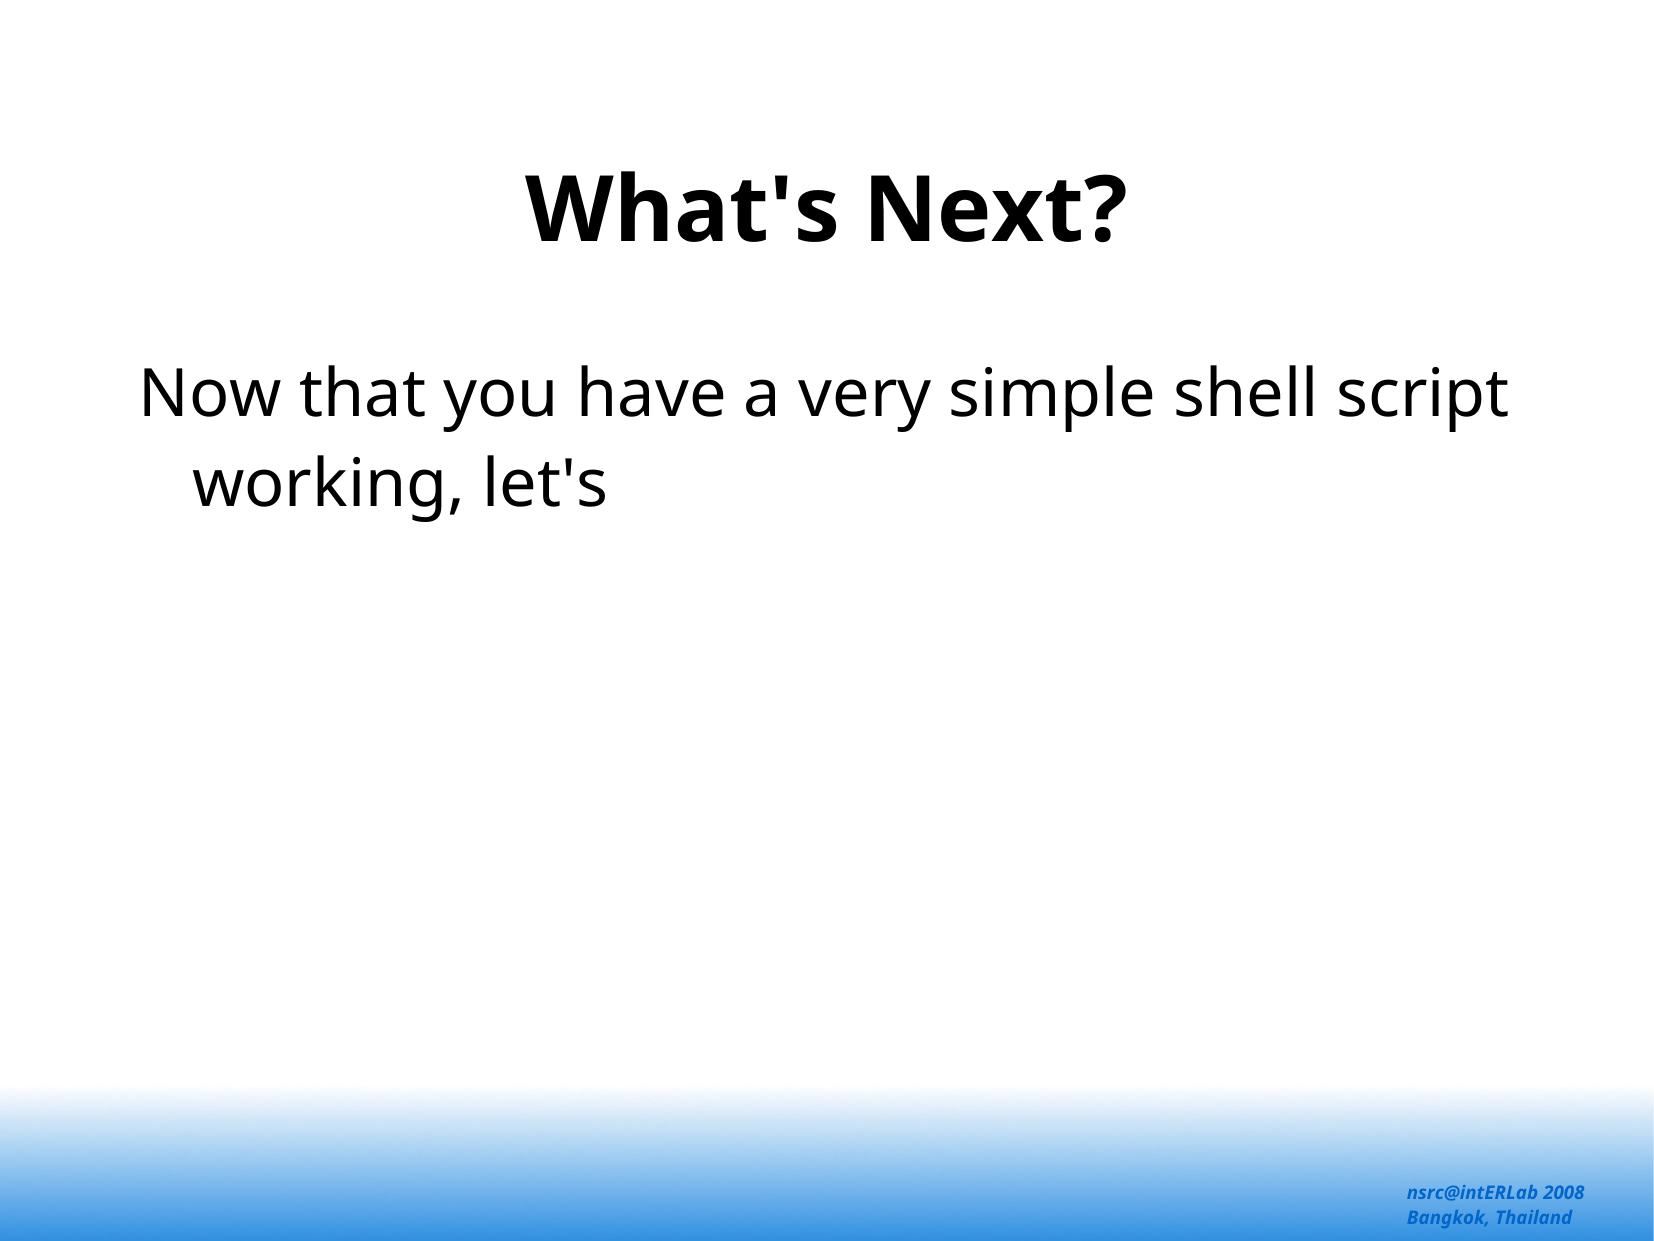

# What's Next?
Now that you have a very simple shell script working, let's